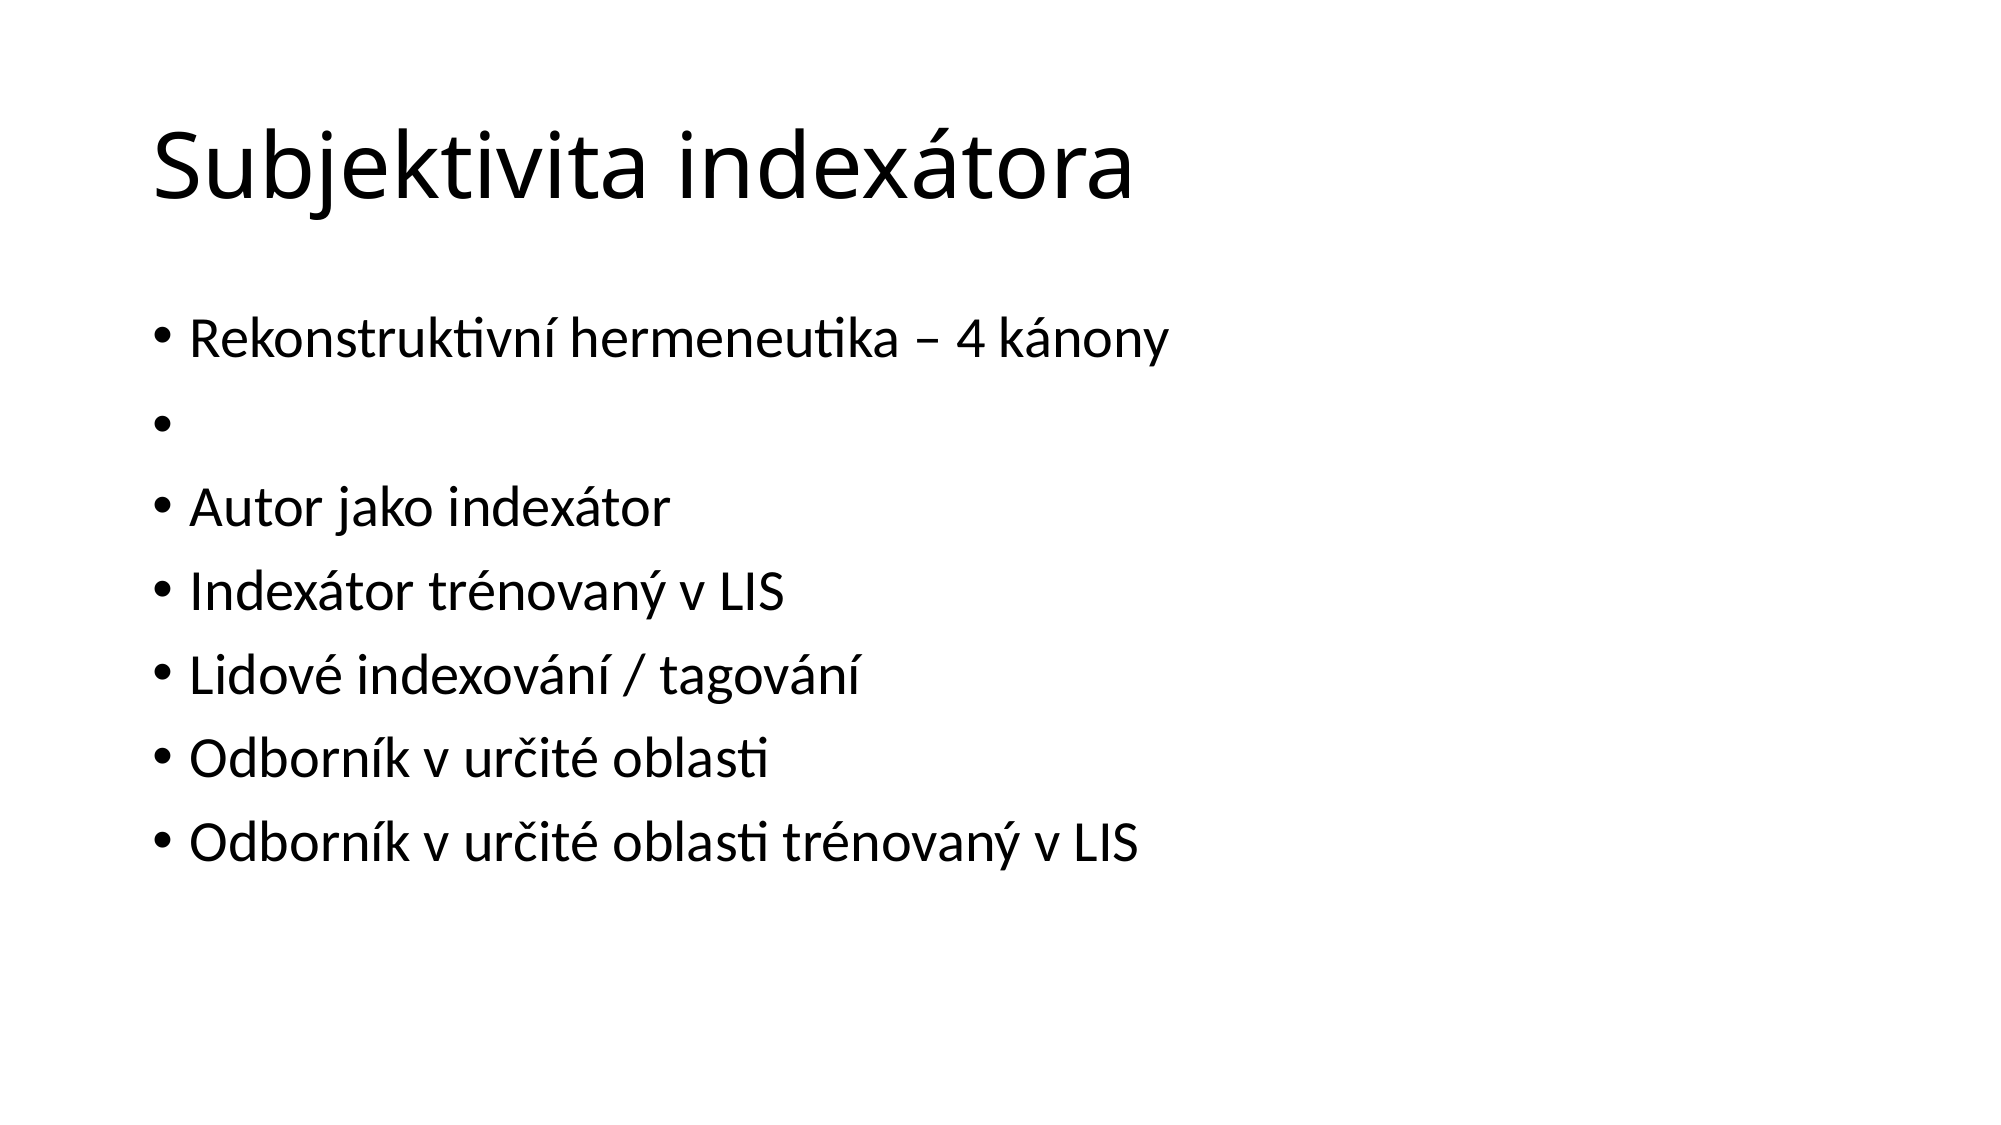

# Subjektivita indexátora
Rekonstruktivní hermeneutika – 4 kánony
Autor jako indexátor
Indexátor trénovaný v LIS
Lidové indexování / tagování
Odborník v určité oblasti
Odborník v určité oblasti trénovaný v LIS